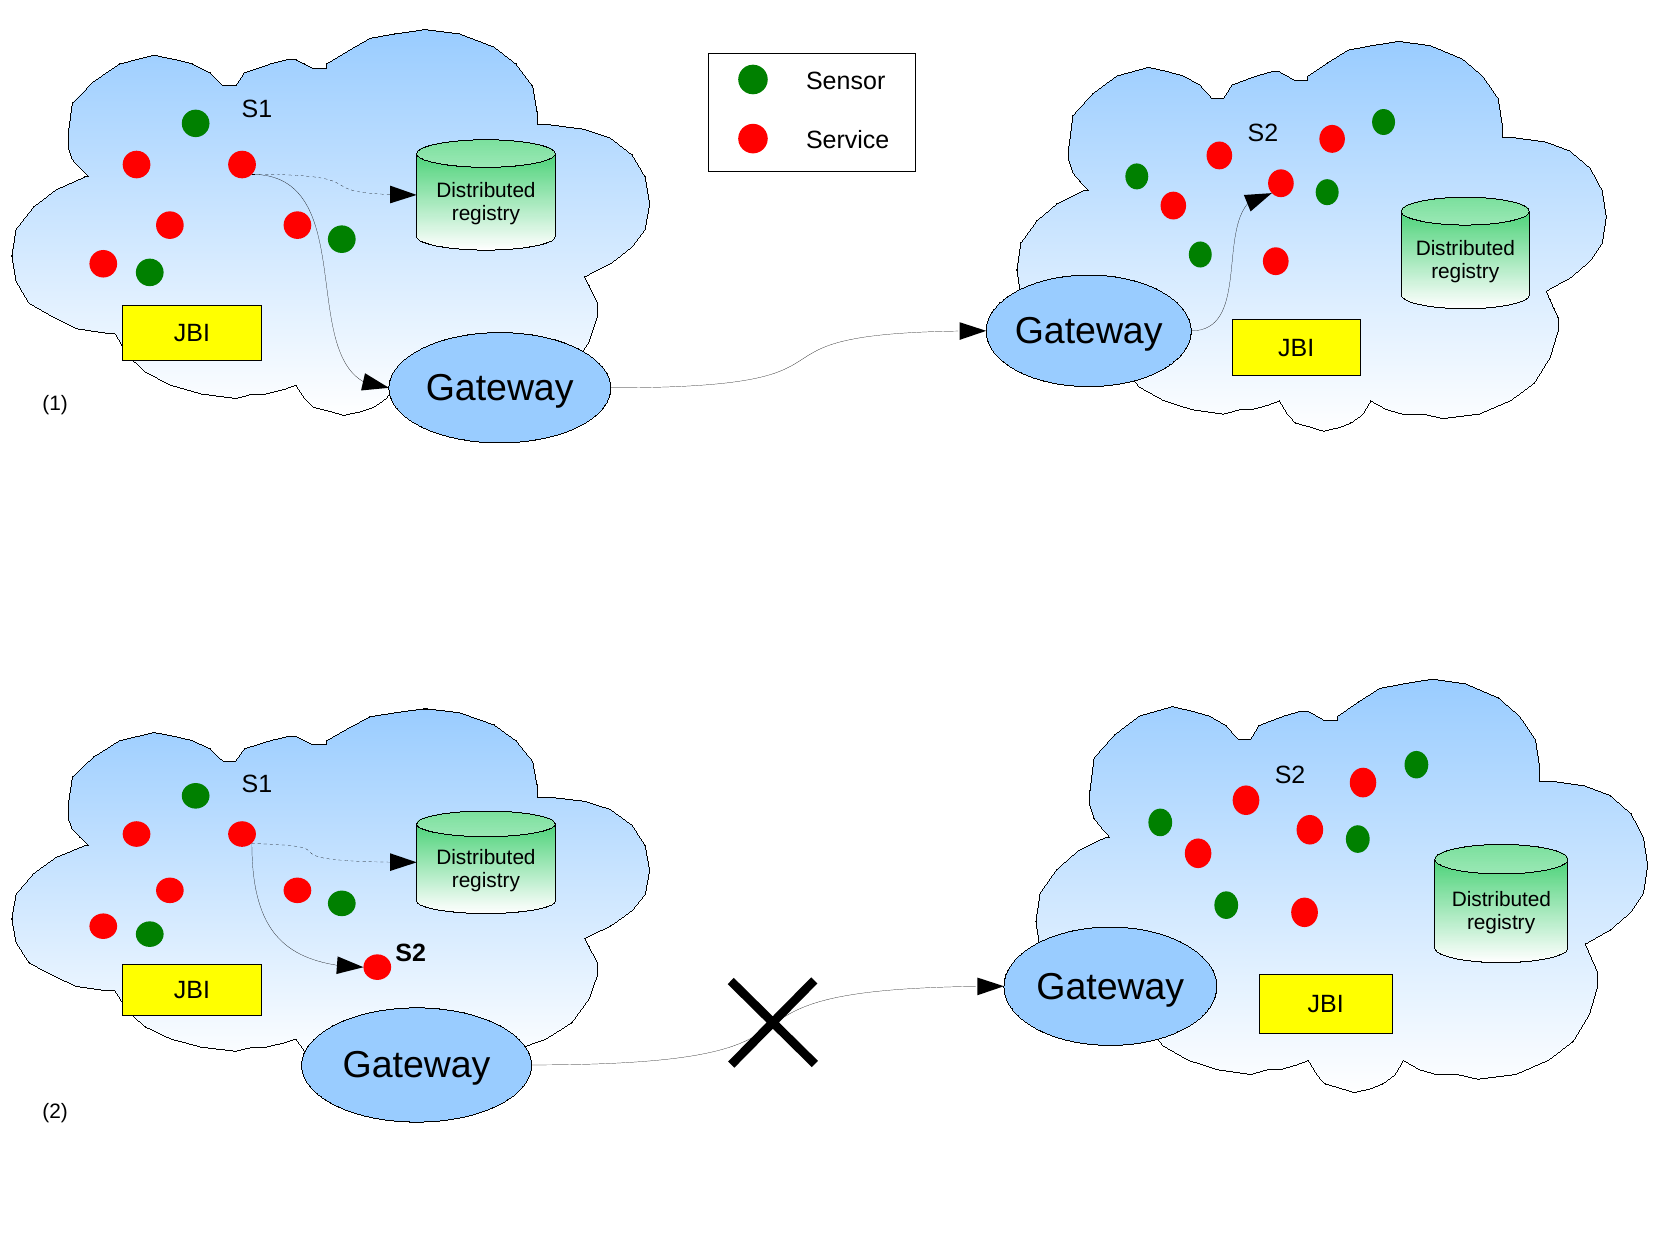

S1
Distributed
registry
JBI
Gateway
S2
Distributed
registry
Gateway
JBI
Sensor
Service
(1)
S2
Distributed
registry
Gateway
JBI
S1
Distributed
registry
S2
JBI
Gateway
(2)